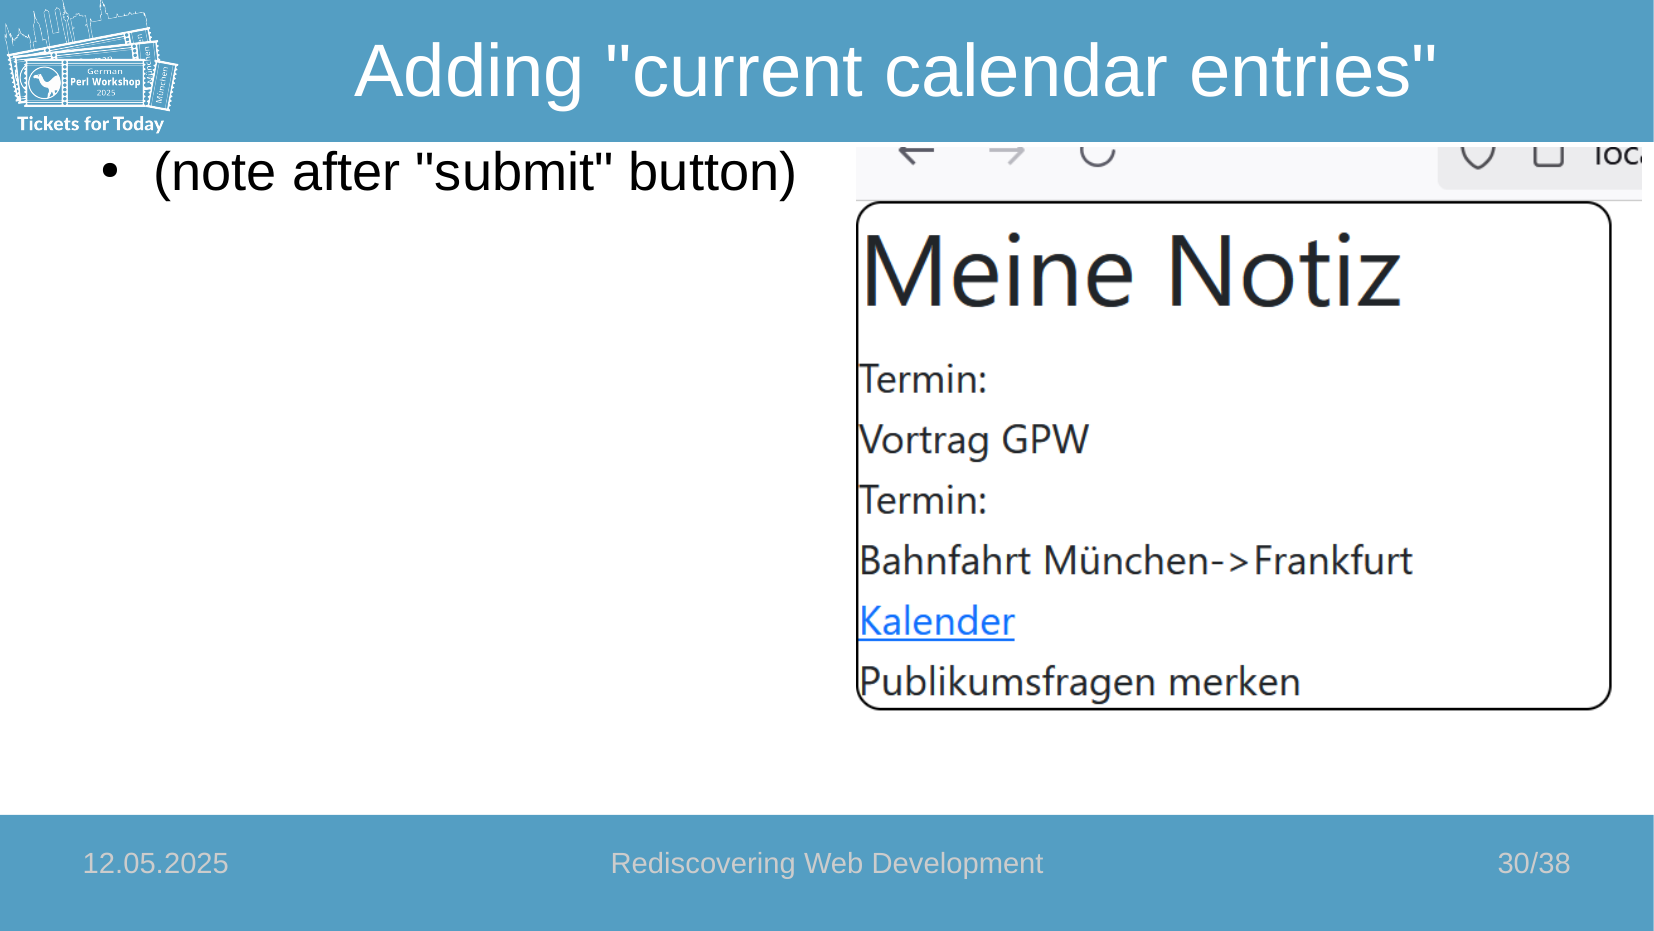

# Adding "current calendar entries"
(note after "submit" button)
08. März 2019
30